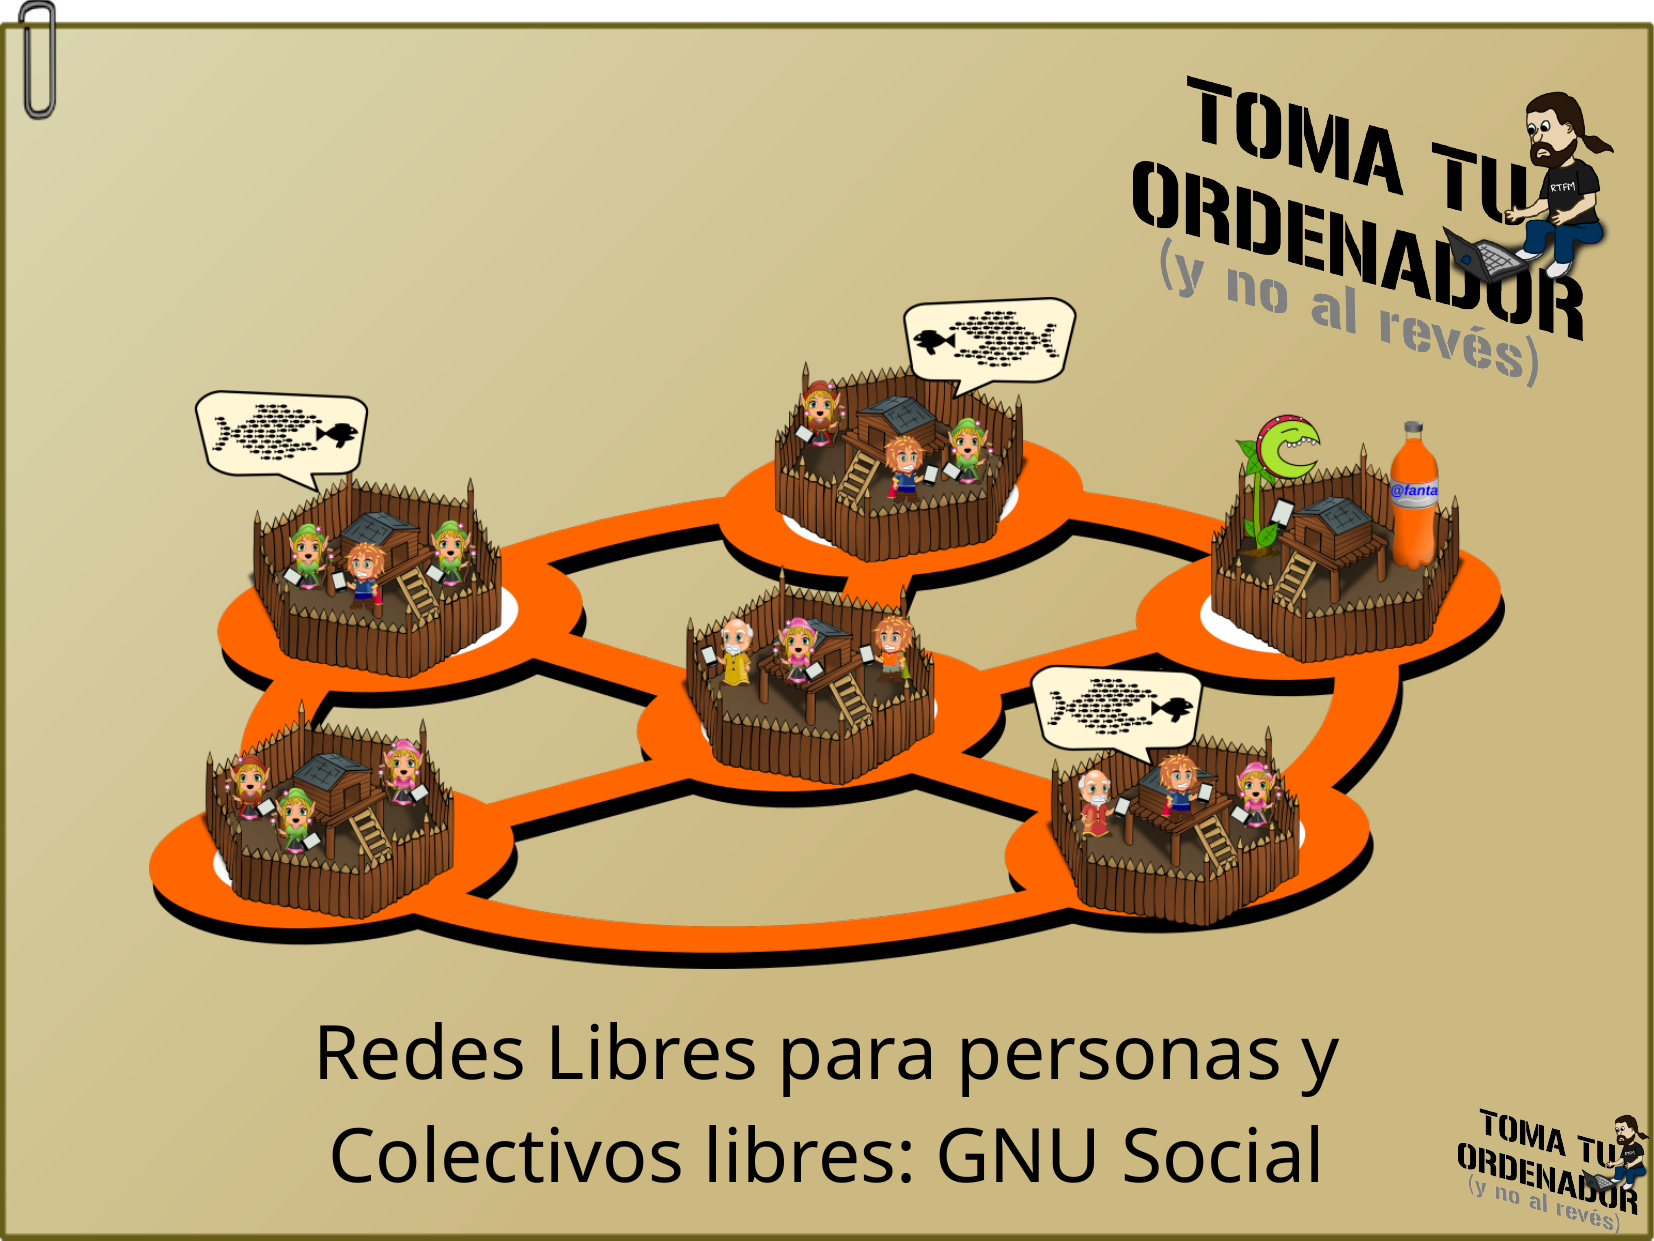

Redes Libres para personas y
Colectivos libres: GNU Social